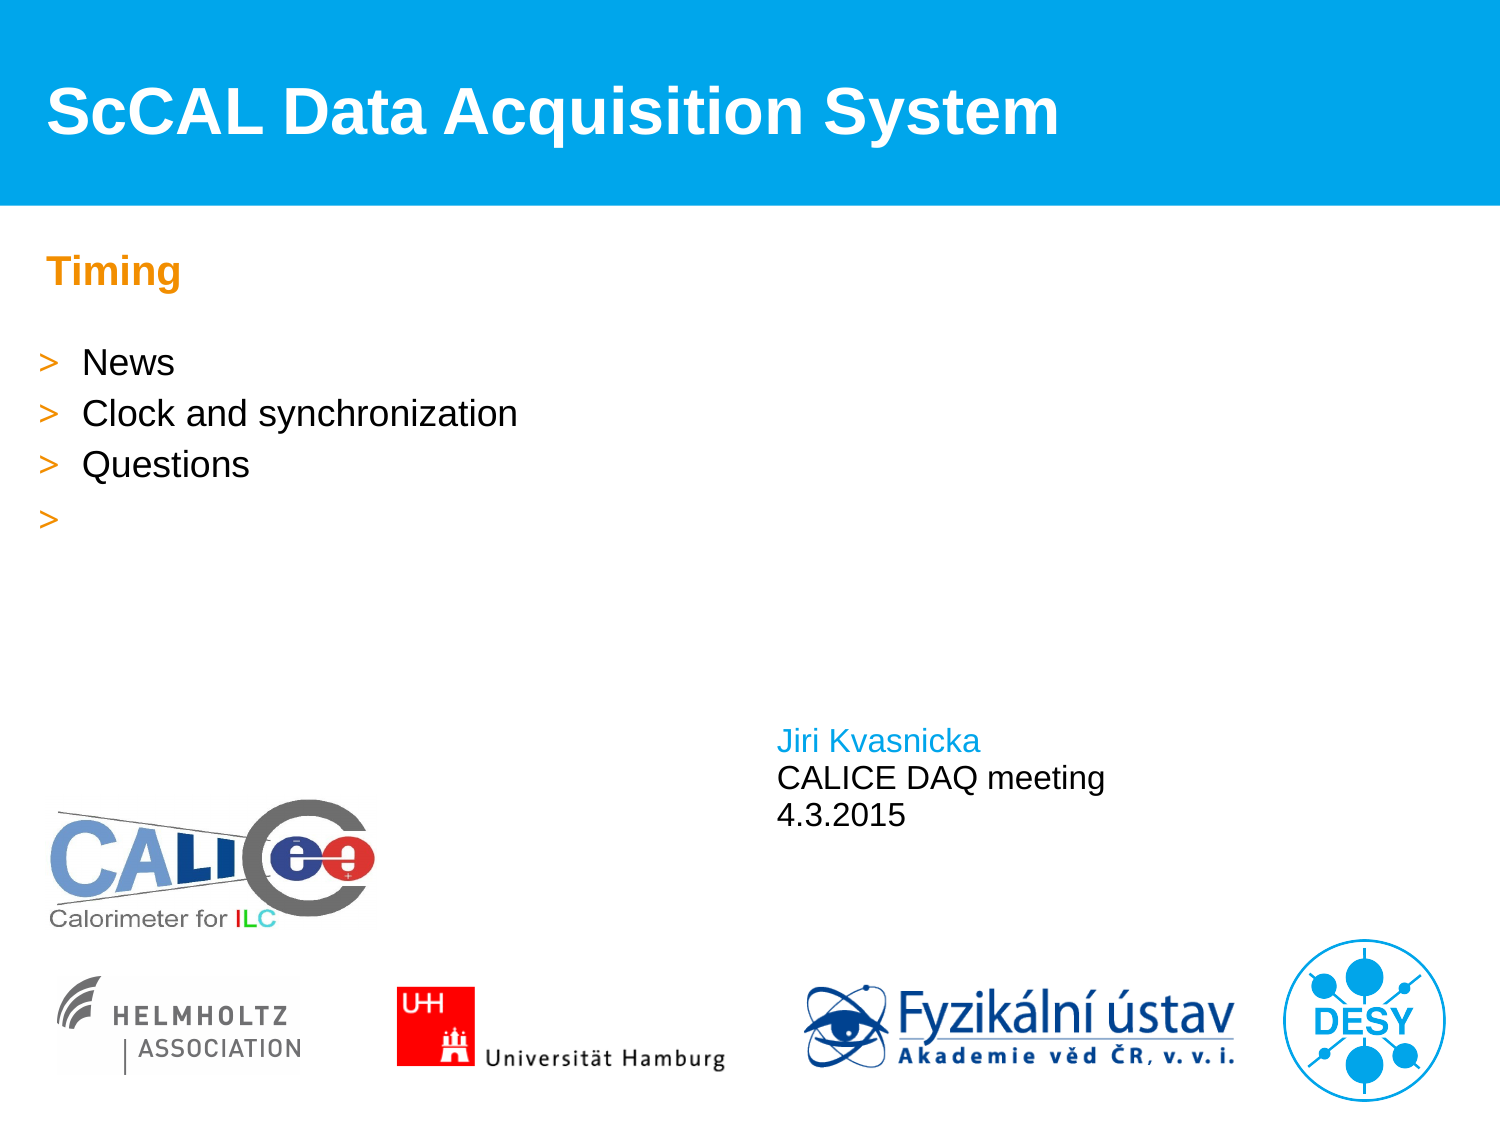

# ScCAL Data Acquisition System
Timing
News
Clock and synchronization
Questions
Jiri Kvasnicka
CALICE DAQ meeting
4.3.2015